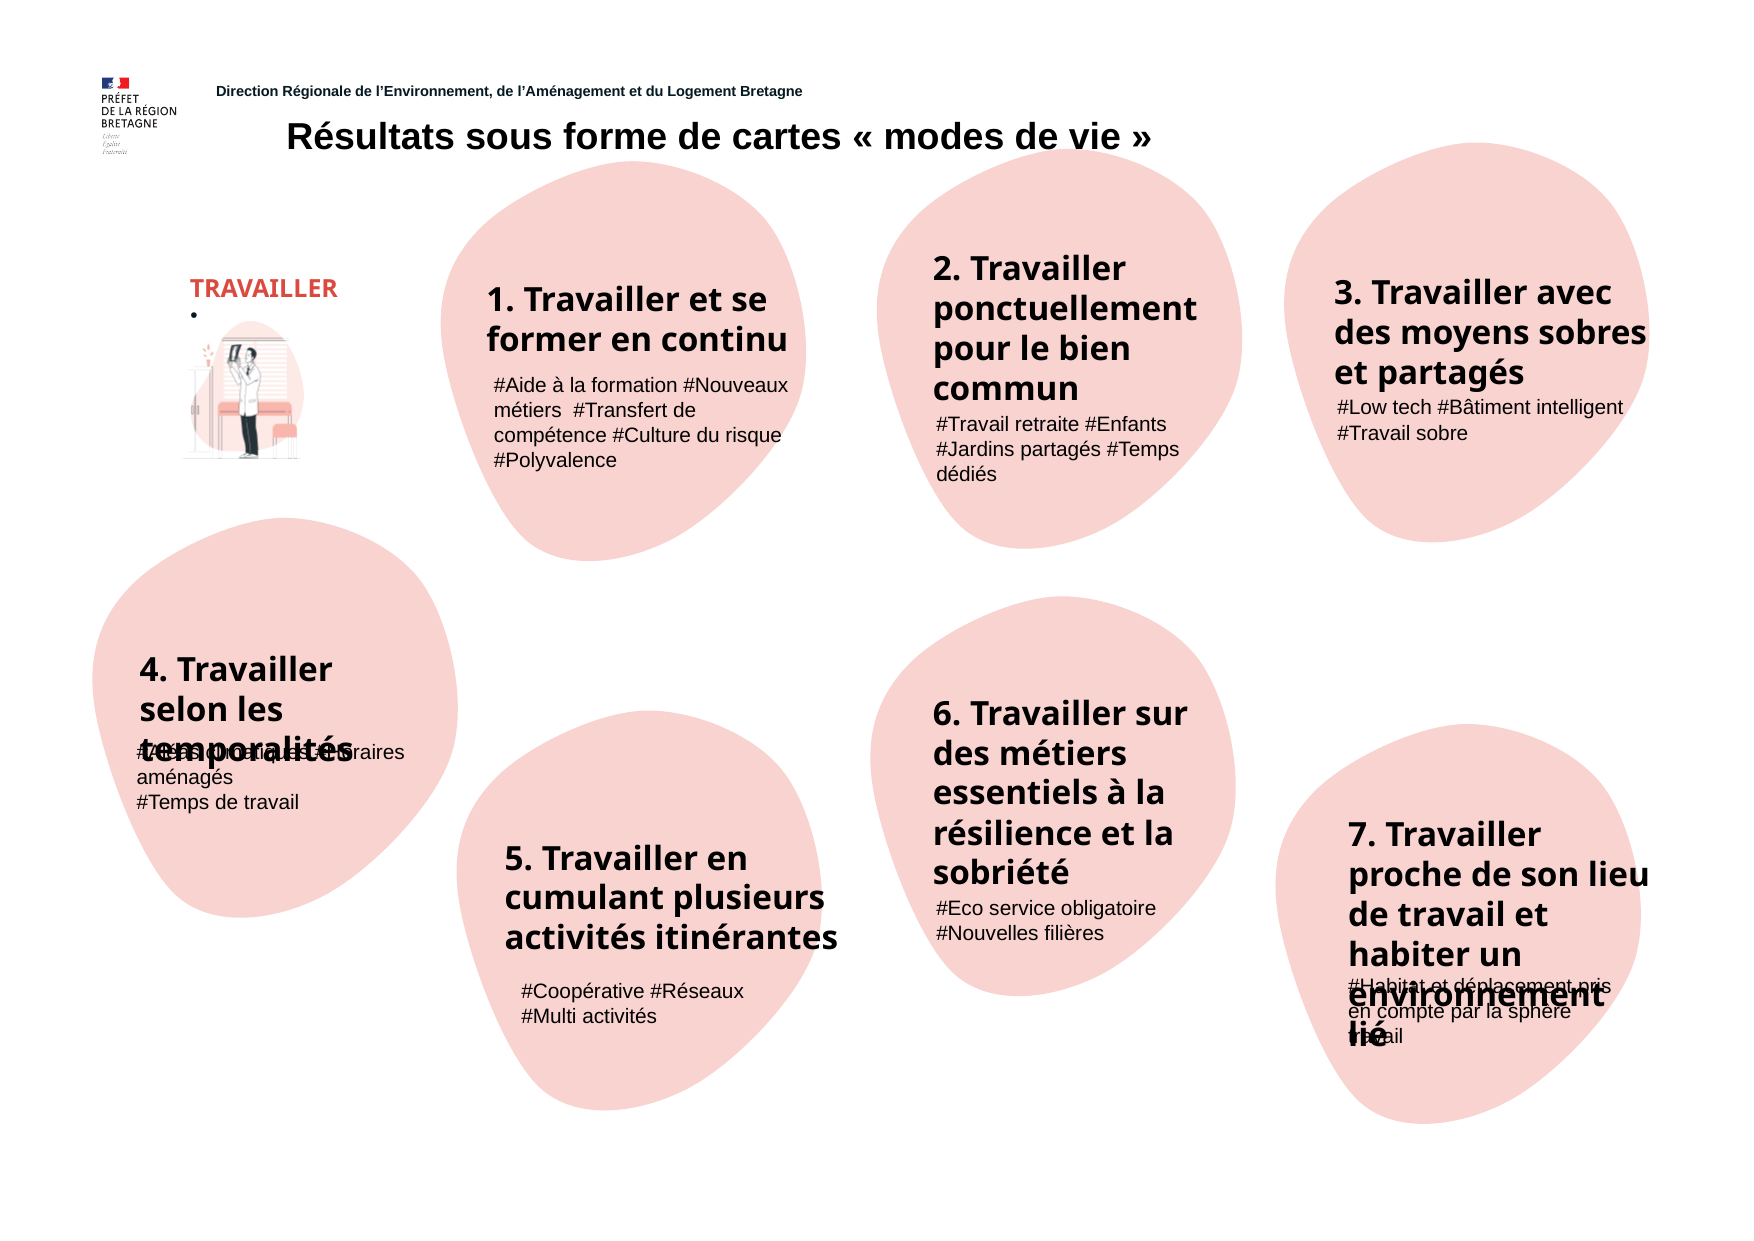

Direction Régionale de l’Environnement, de l’Aménagement et du Logement Bretagne
Résultats sous forme de cartes « modes de vie »
2. Travailler ponctuellement pour le bien commun
3. Travailler avec des moyens sobres et partagés
TRAVAILLER
1. Travailler et se former en continu
#Aide à la formation #Nouveaux métiers #Transfert de compétence #Culture du risque #Polyvalence
#Low tech #Bâtiment intelligent #Travail sobre
#Travail retraite #Enfants #Jardins partagés #Temps dédiés
4. Travailler selon les temporalités
6. Travailler sur des métiers essentiels à la résilience et la sobriété
#Aléas climatiques #Horaires aménagés
#Temps de travail
7. Travailler proche de son lieu de travail et habiter un environnement lié
5. Travailler en cumulant plusieurs activités itinérantes
#Eco service obligatoire #Nouvelles filières
#Habitat et déplacement pris en compte par la sphère travail
#Coopérative #Réseaux #Multi activités